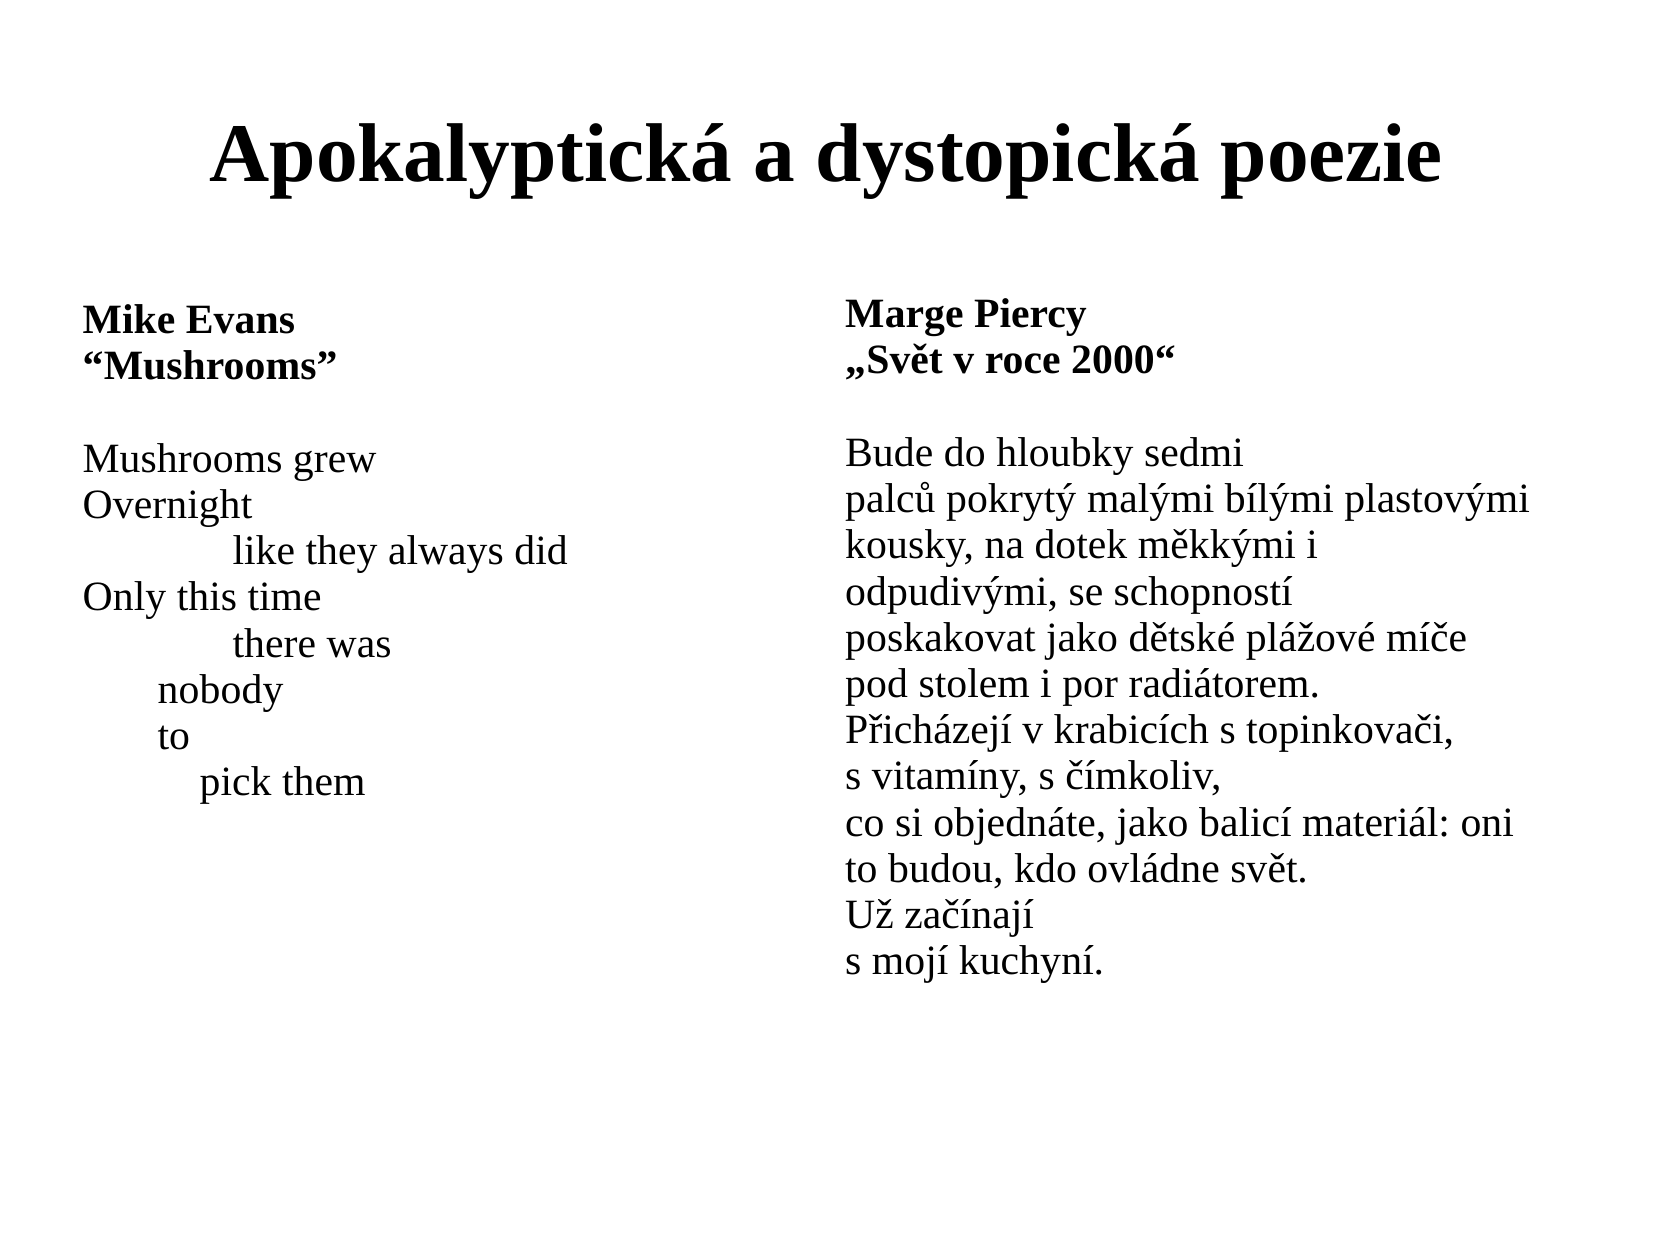

# Apokalyptická a dystopická poezie
Marge Piercy
„Svět v roce 2000“
Bude do hloubky sedmi
palců pokrytý malými bílými plastovými
kousky, na dotek měkkými i
odpudivými, se schopností
poskakovat jako dětské plážové míče
pod stolem i por radiátorem.
Přicházejí v krabicích s topinkovači,
s vitamíny, s čímkoliv,
co si objednáte, jako balicí materiál: oni
to budou, kdo ovládne svět.
Už začínají
s mojí kuchyní.
Mike Evans
“Mushrooms”
Mushrooms grew
Overnight
		like they always did
Only this time
		there was
	nobody
	to
	 pick them